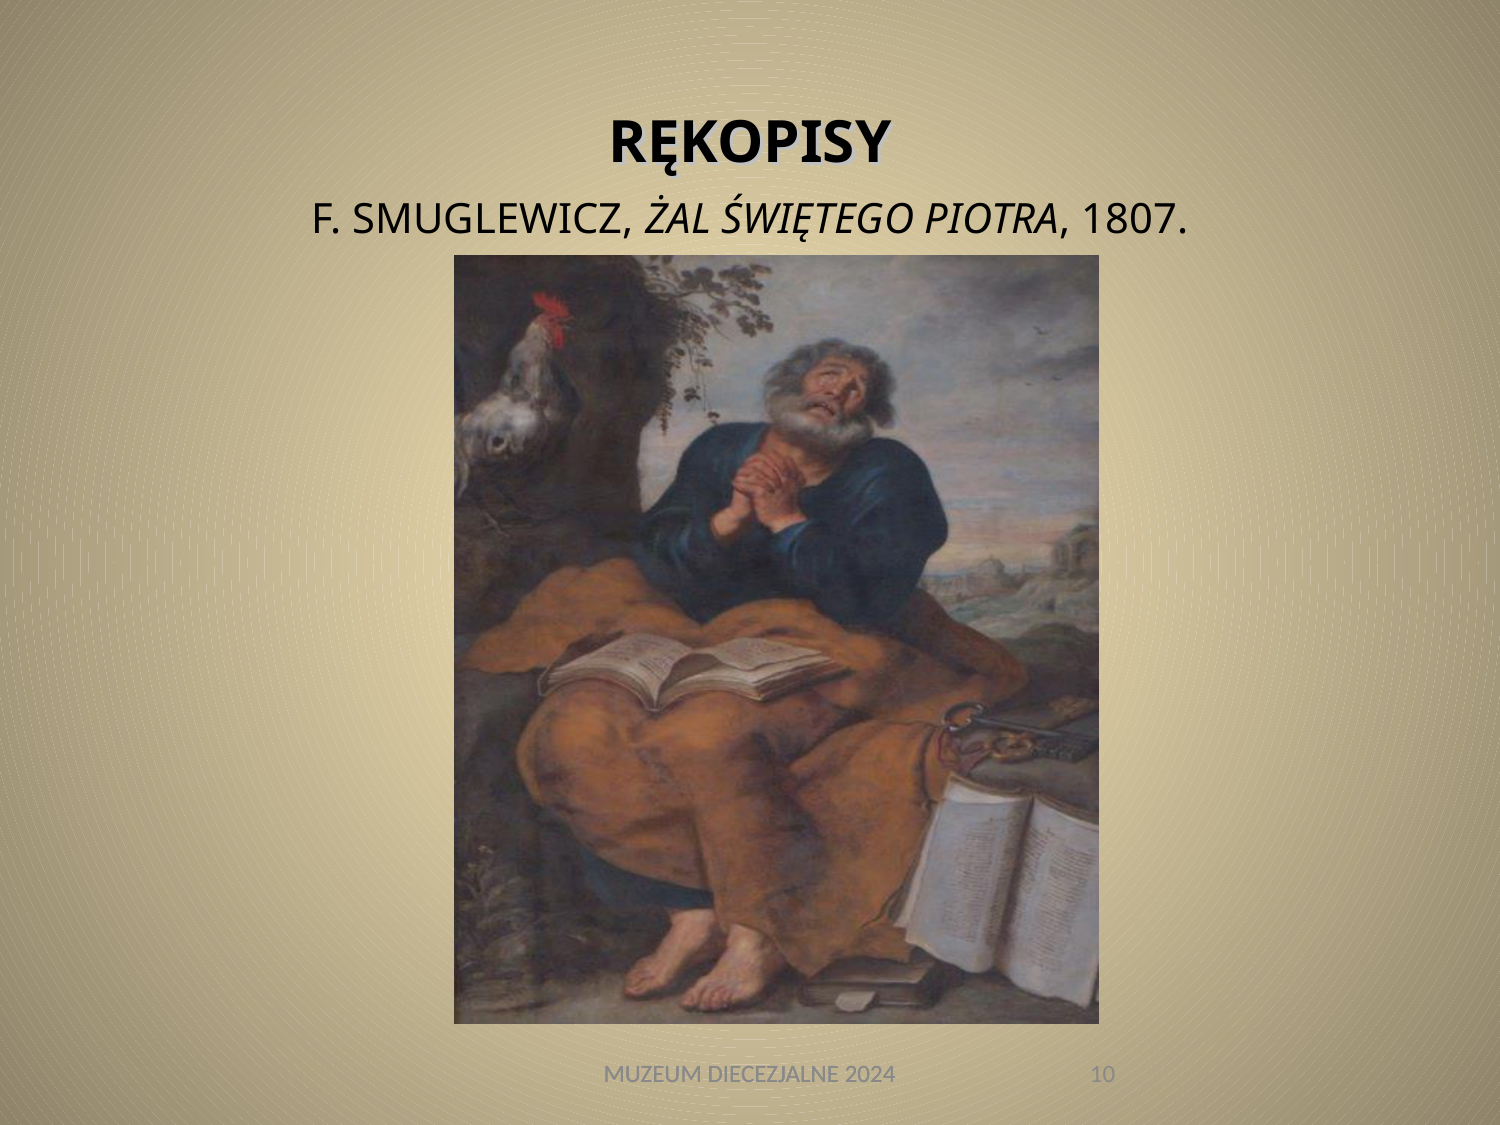

# RĘKOPISY
F. SMUGLEWICZ, ŻAL ŚWIĘTEGO PIOTRA, 1807.
MUZEUM DIECEZJALNE 2024
MUZEUM DIECEZJALNE 2024